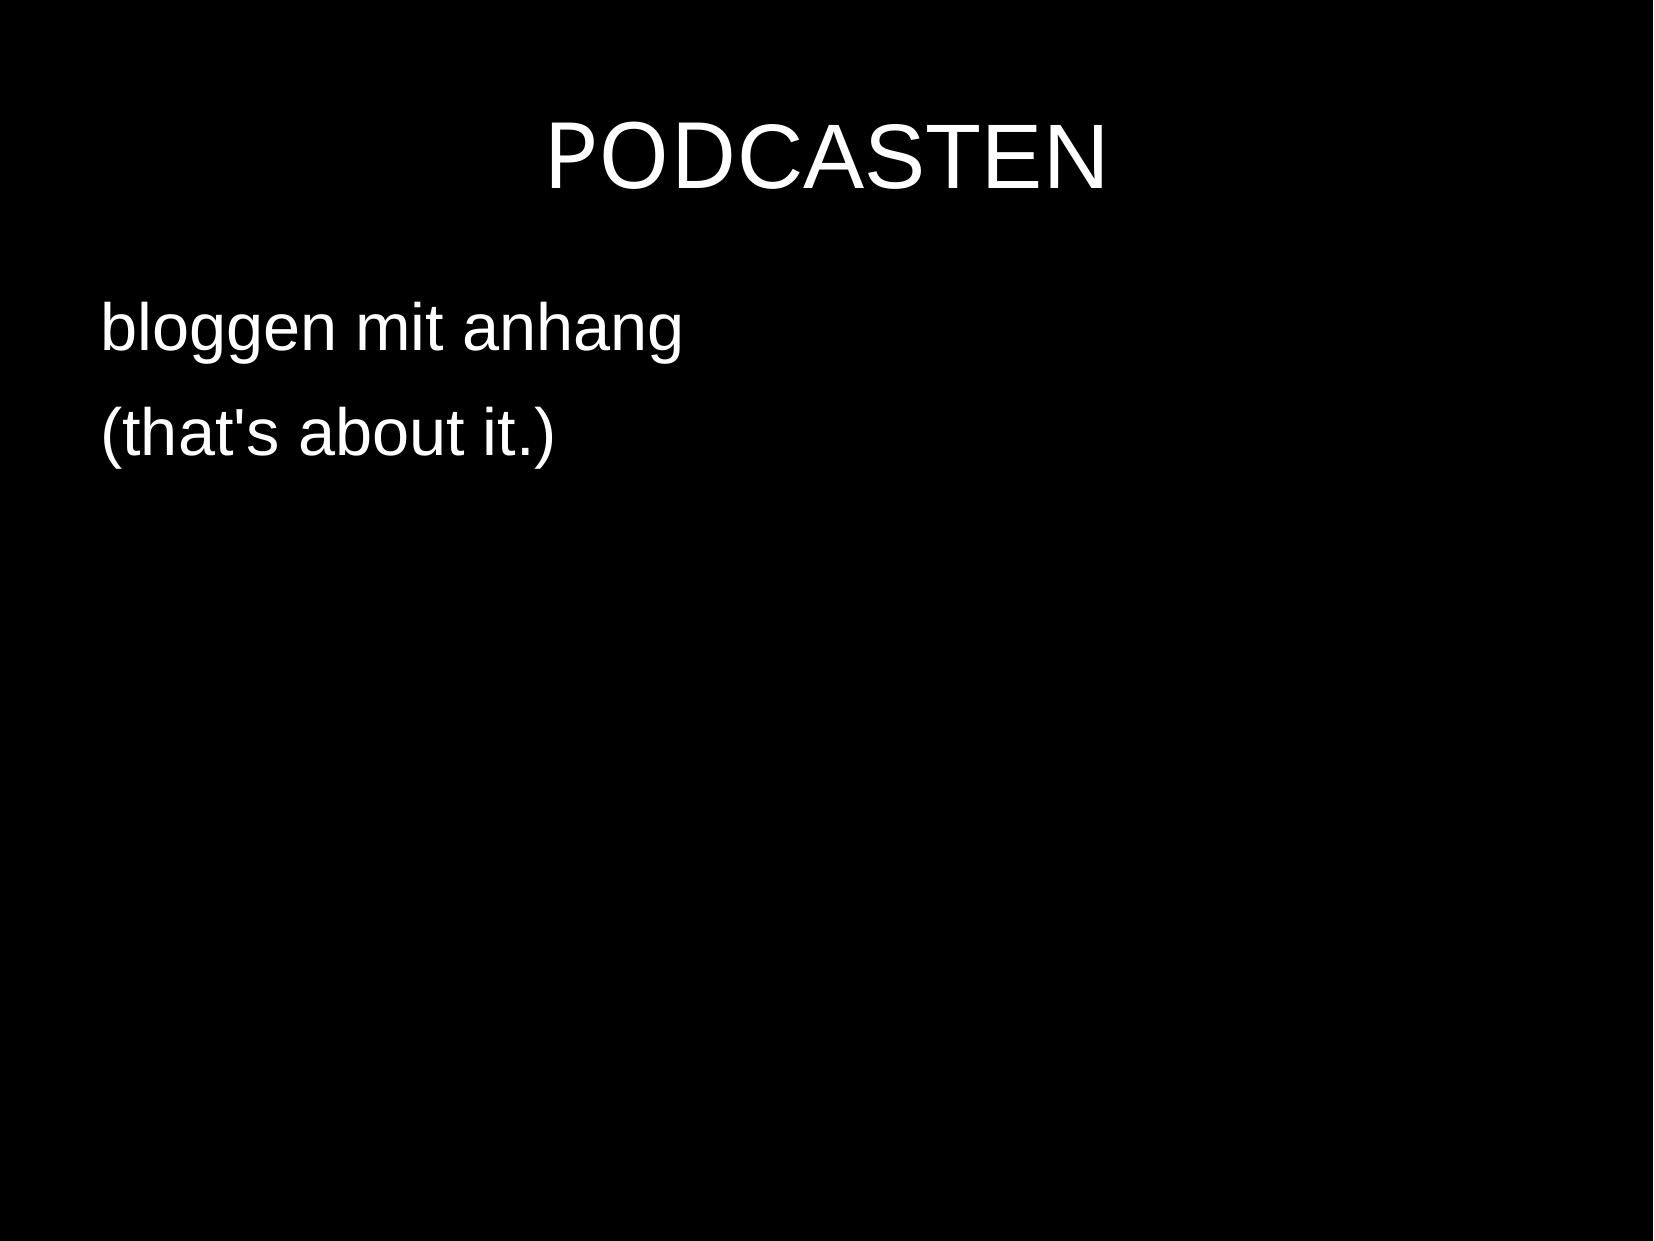

# PODCASTEN
bloggen mit anhang
(that's about it.)